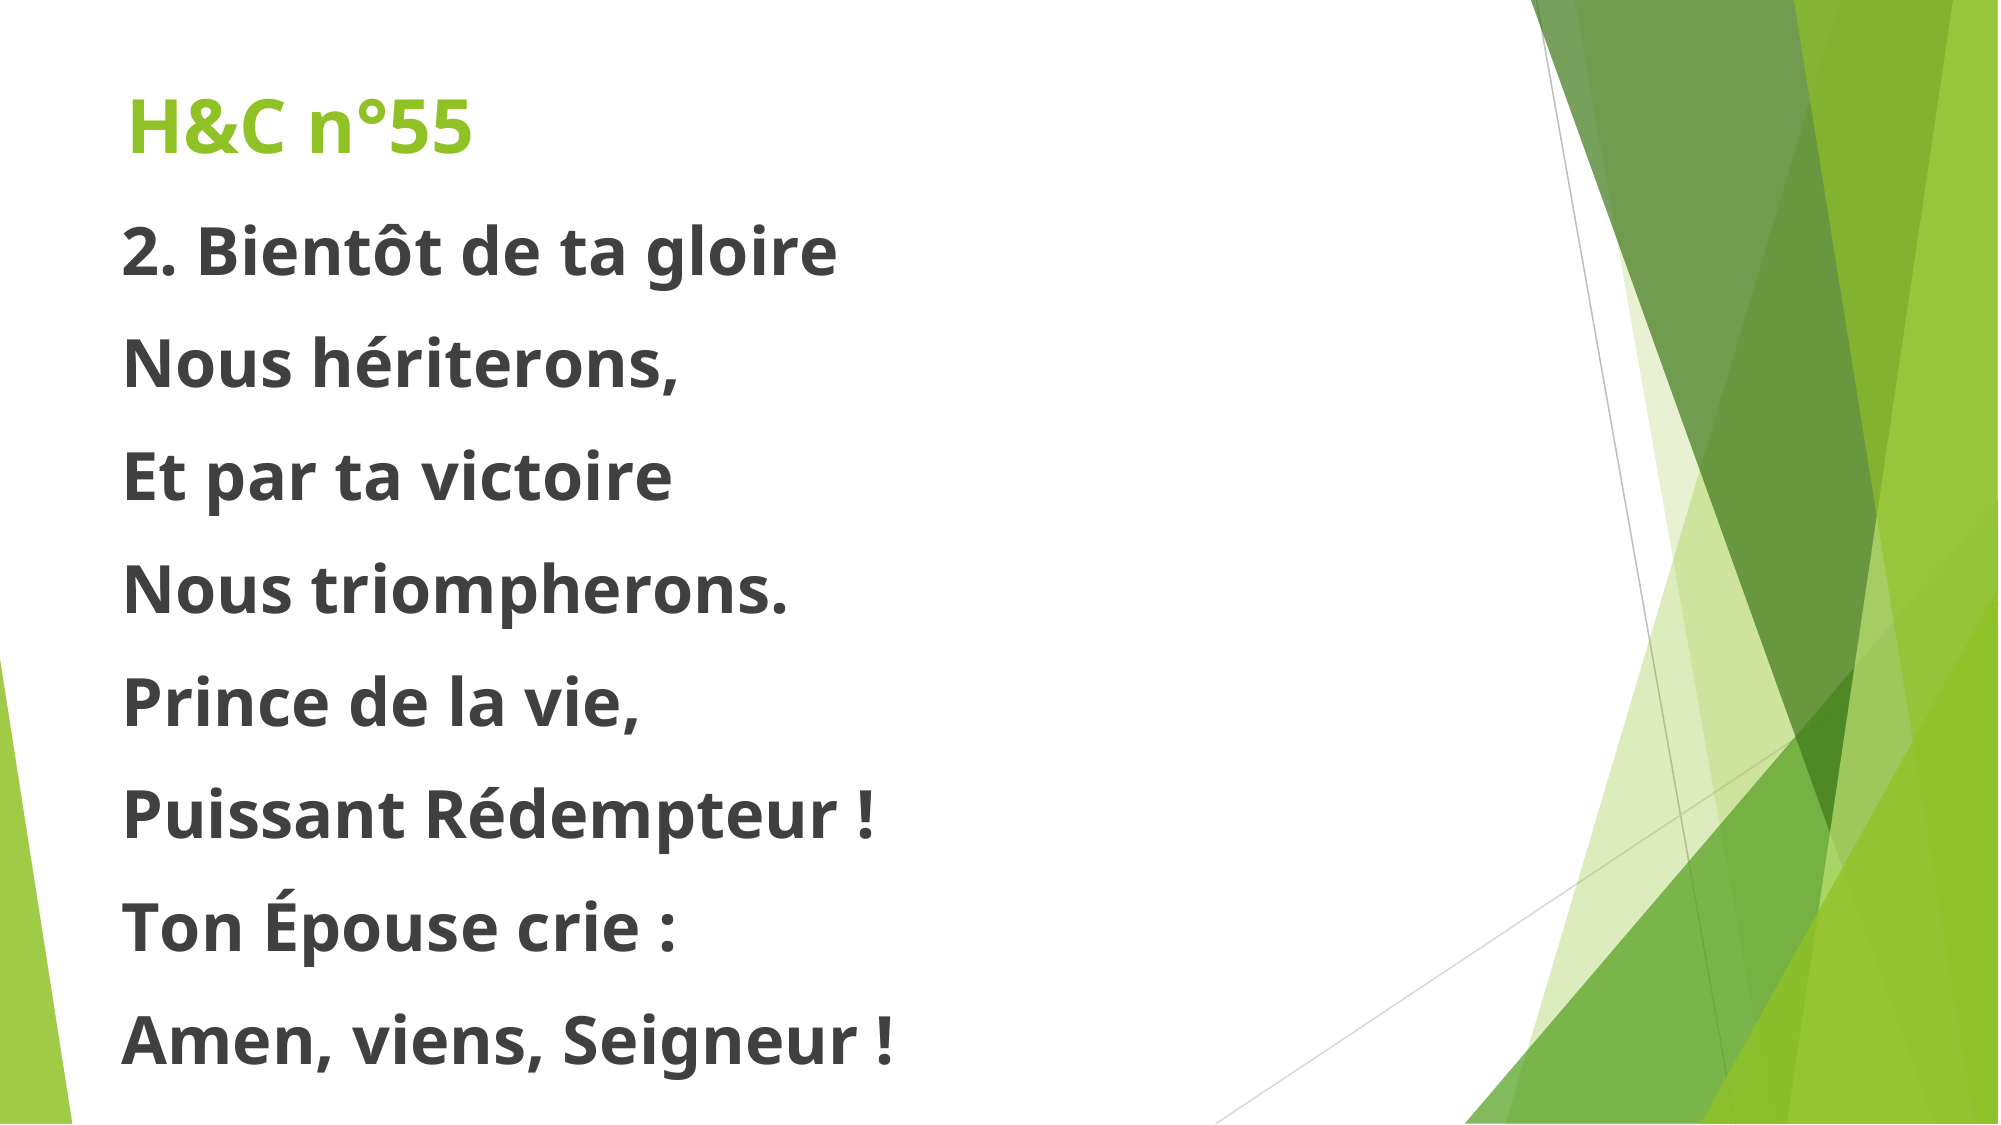

H&C n°55
2. Bientôt de ta gloire
Nous hériterons,
Et par ta victoire
Nous triompherons.
Prince de la vie,
Puissant Rédempteur !
Ton Épouse crie :
Amen, viens, Seigneur !